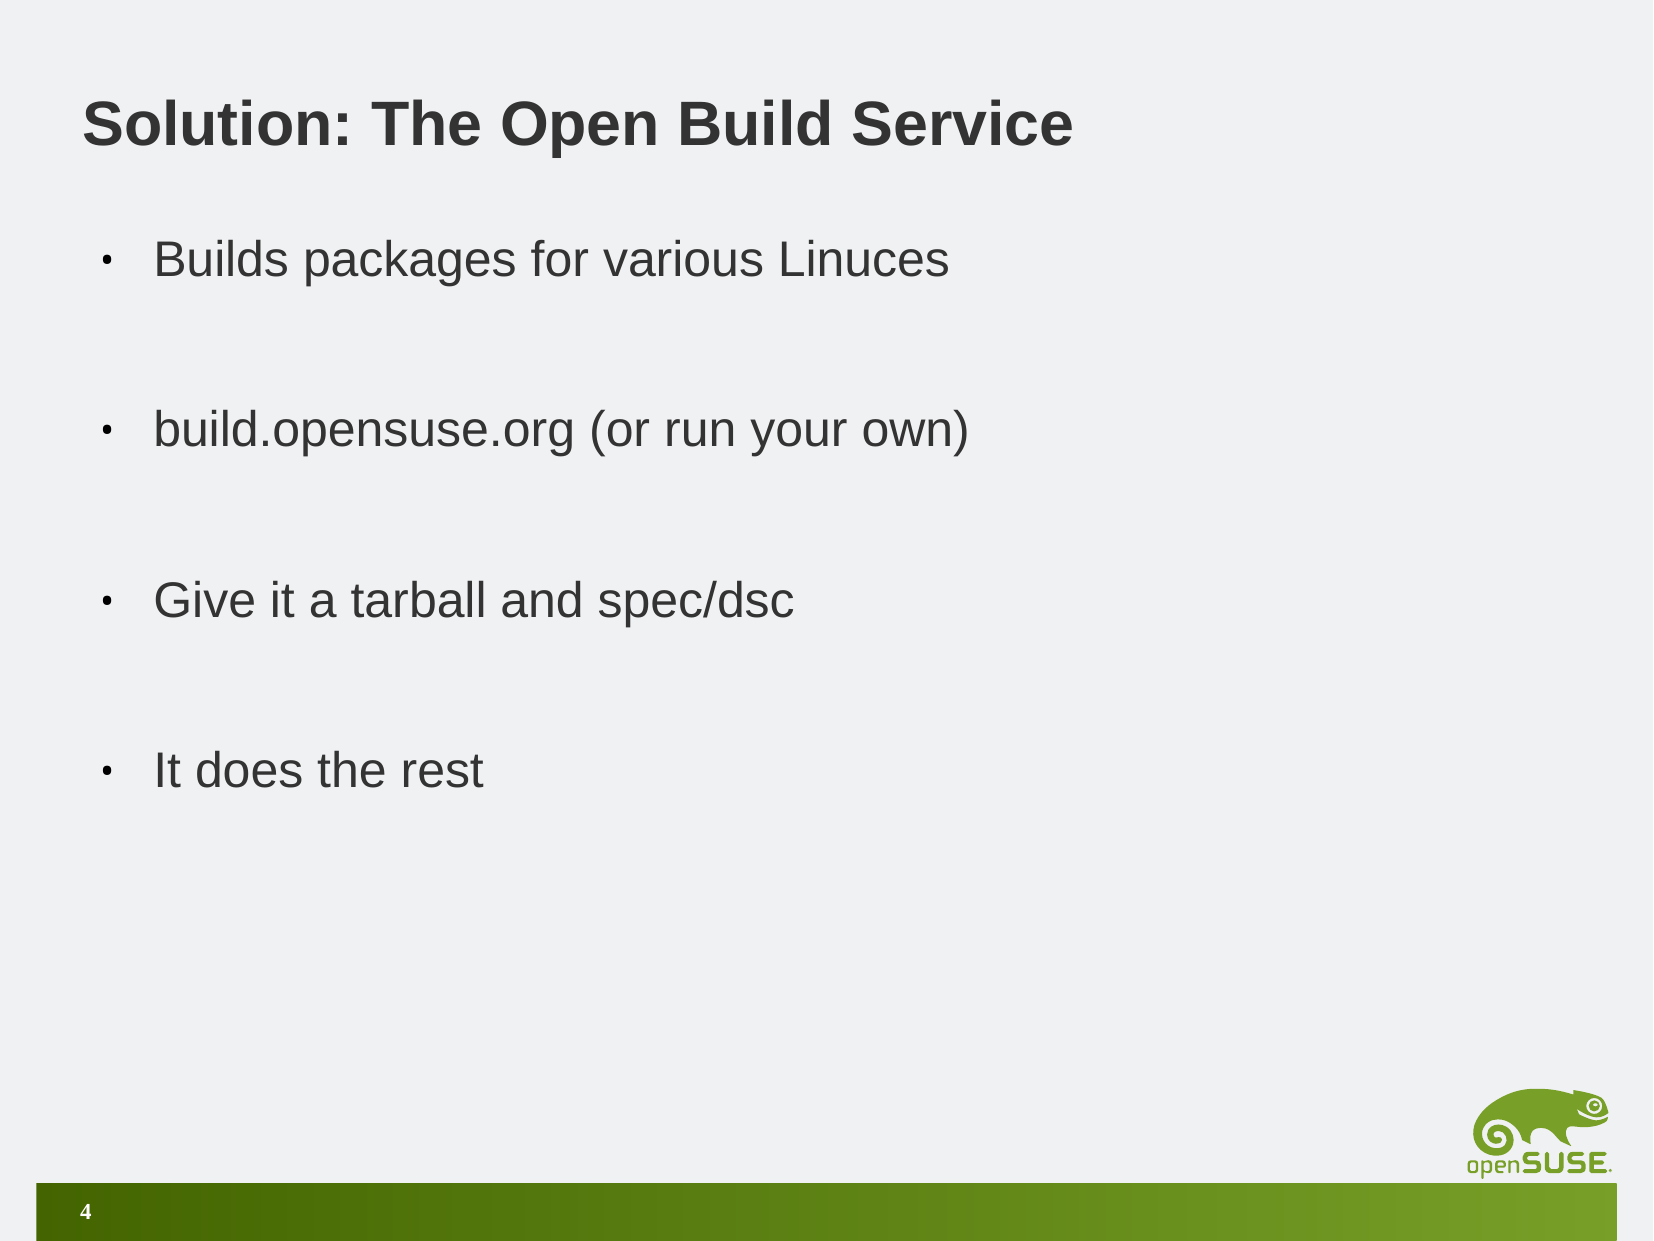

# Solution: The Open Build Service
Builds packages for various Linuces
build.opensuse.org (or run your own)
Give it a tarball and spec/dsc
It does the rest
4